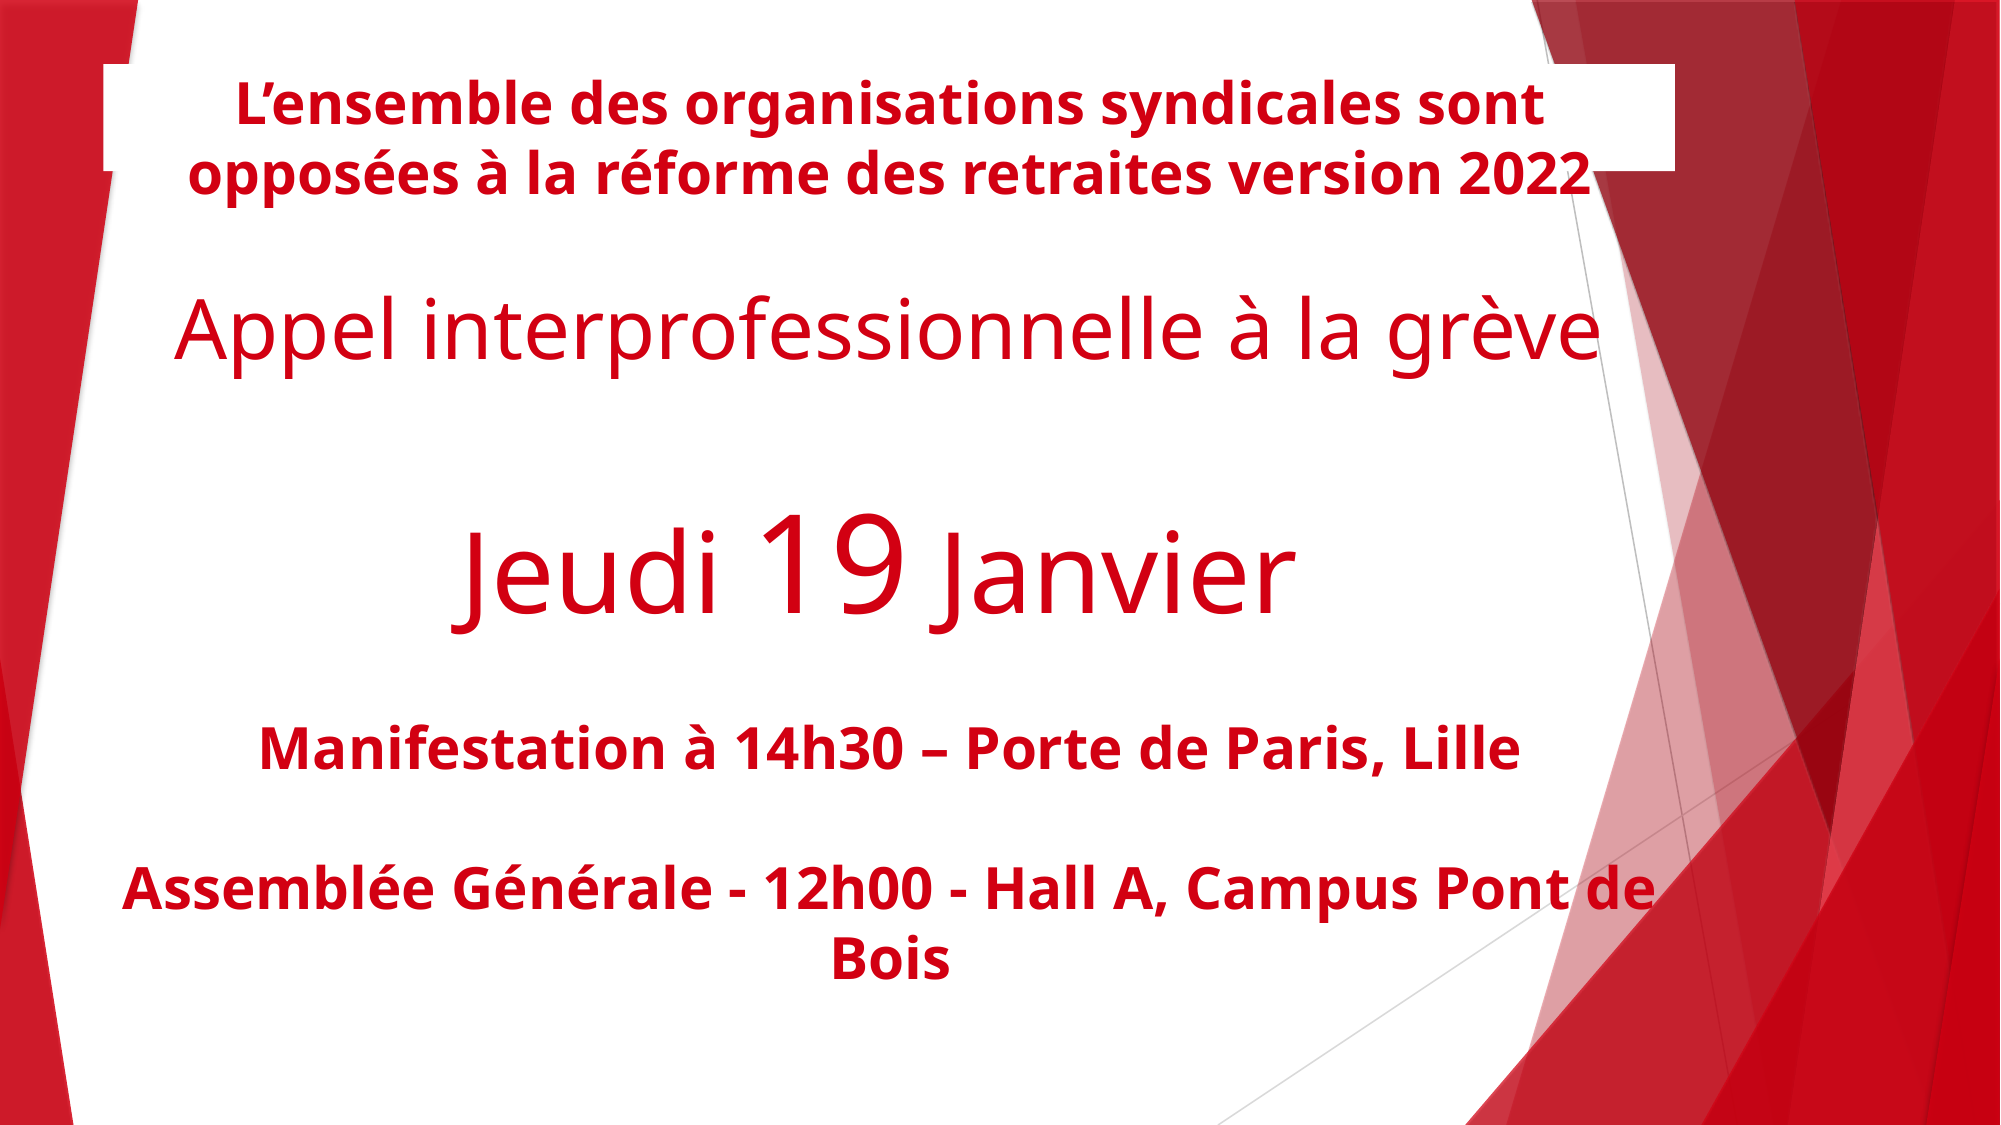

# L’ensemble des organisations syndicales sont opposées à la réforme des retraites version 2022 Appel interprofessionnelle à la grève Jeudi 19 Janvier Manifestation à 14h30 – Porte de Paris, Lille Assemblée Générale - 12h00 - Hall A, Campus Pont de Bois